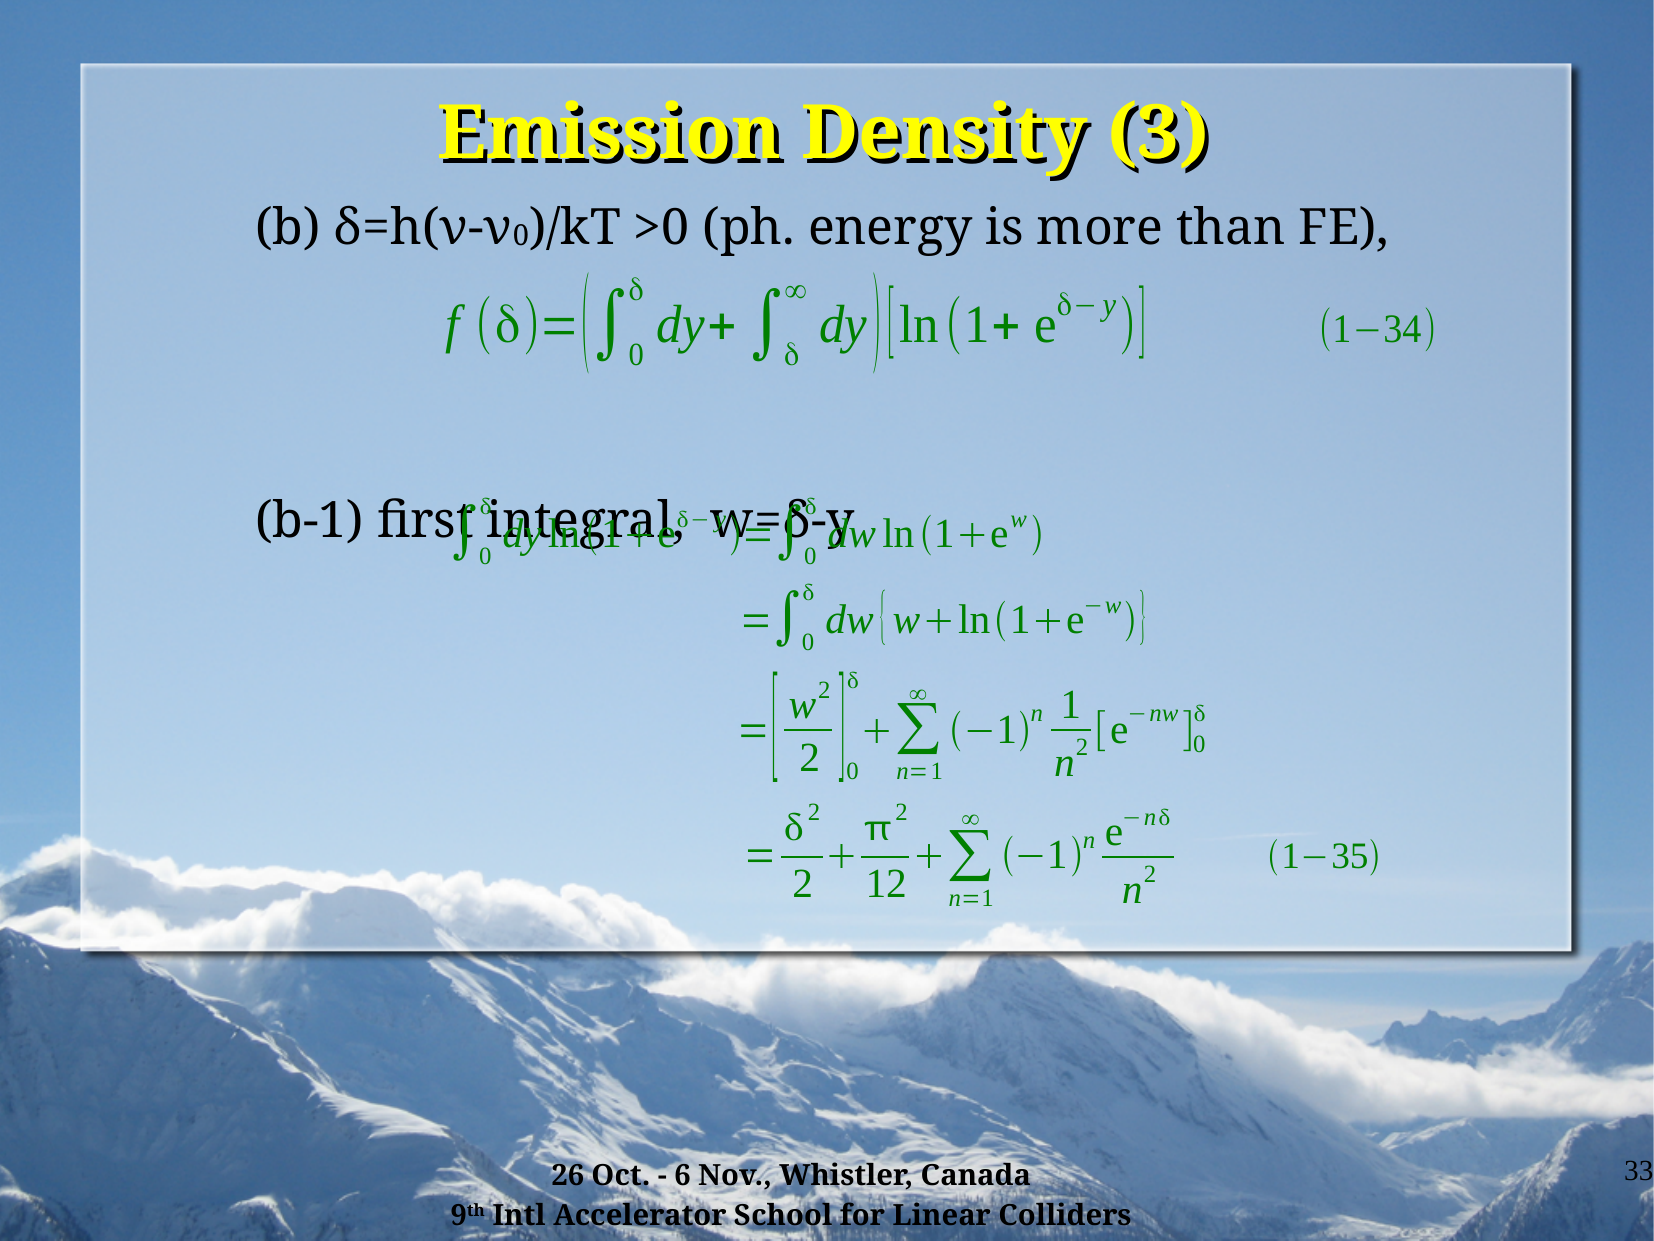

# Emission Density (3)
(b) δ=h(ν-ν0)/kT >0 (ph. energy is more than FE),
(b-1) first integral, w=δ-y
33